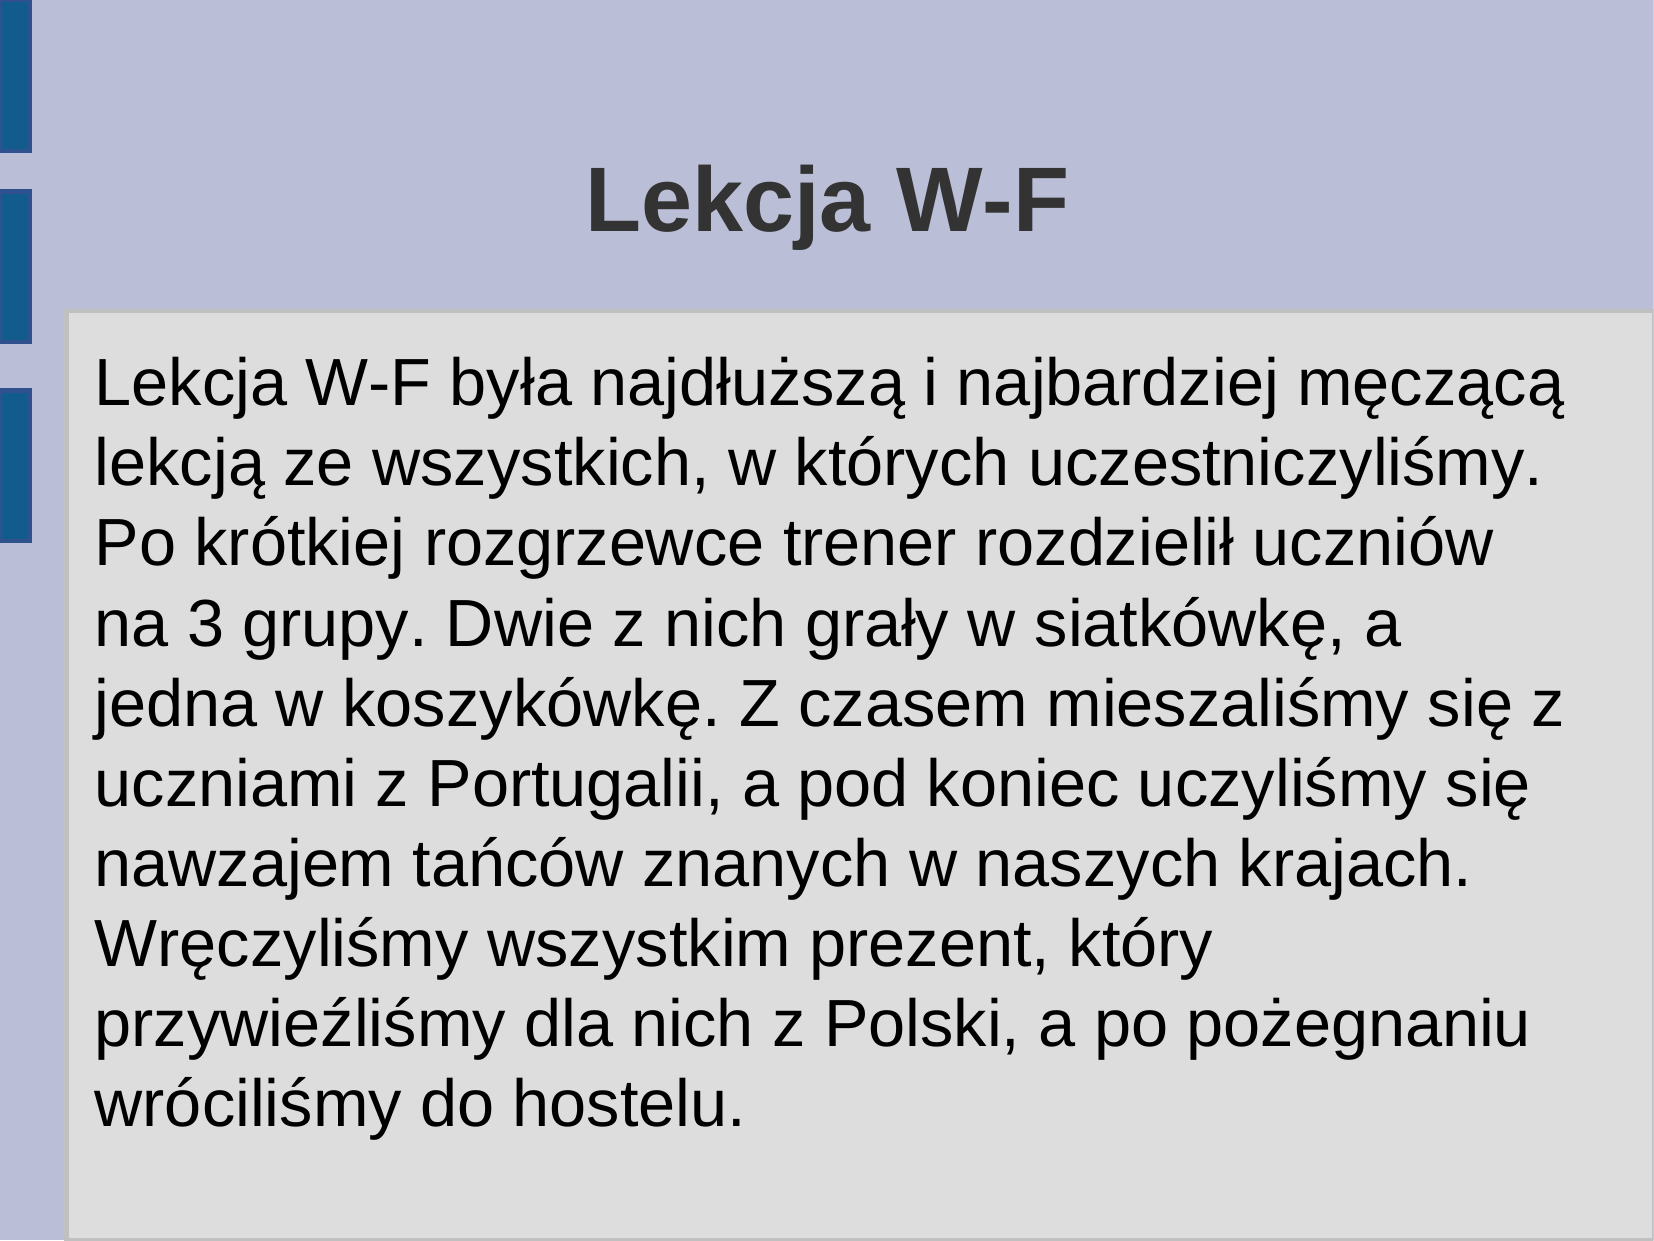

# Lekcja W-F
Lekcja W-F była najdłuższą i najbardziej męczącą lekcją ze wszystkich, w których uczestniczyliśmy. Po krótkiej rozgrzewce trener rozdzielił uczniów na 3 grupy. Dwie z nich grały w siatkówkę, a jedna w koszykówkę. Z czasem mieszaliśmy się z uczniami z Portugalii, a pod koniec uczyliśmy się nawzajem tańców znanych w naszych krajach. Wręczyliśmy wszystkim prezent, który przywieźliśmy dla nich z Polski, a po pożegnaniu wróciliśmy do hostelu.